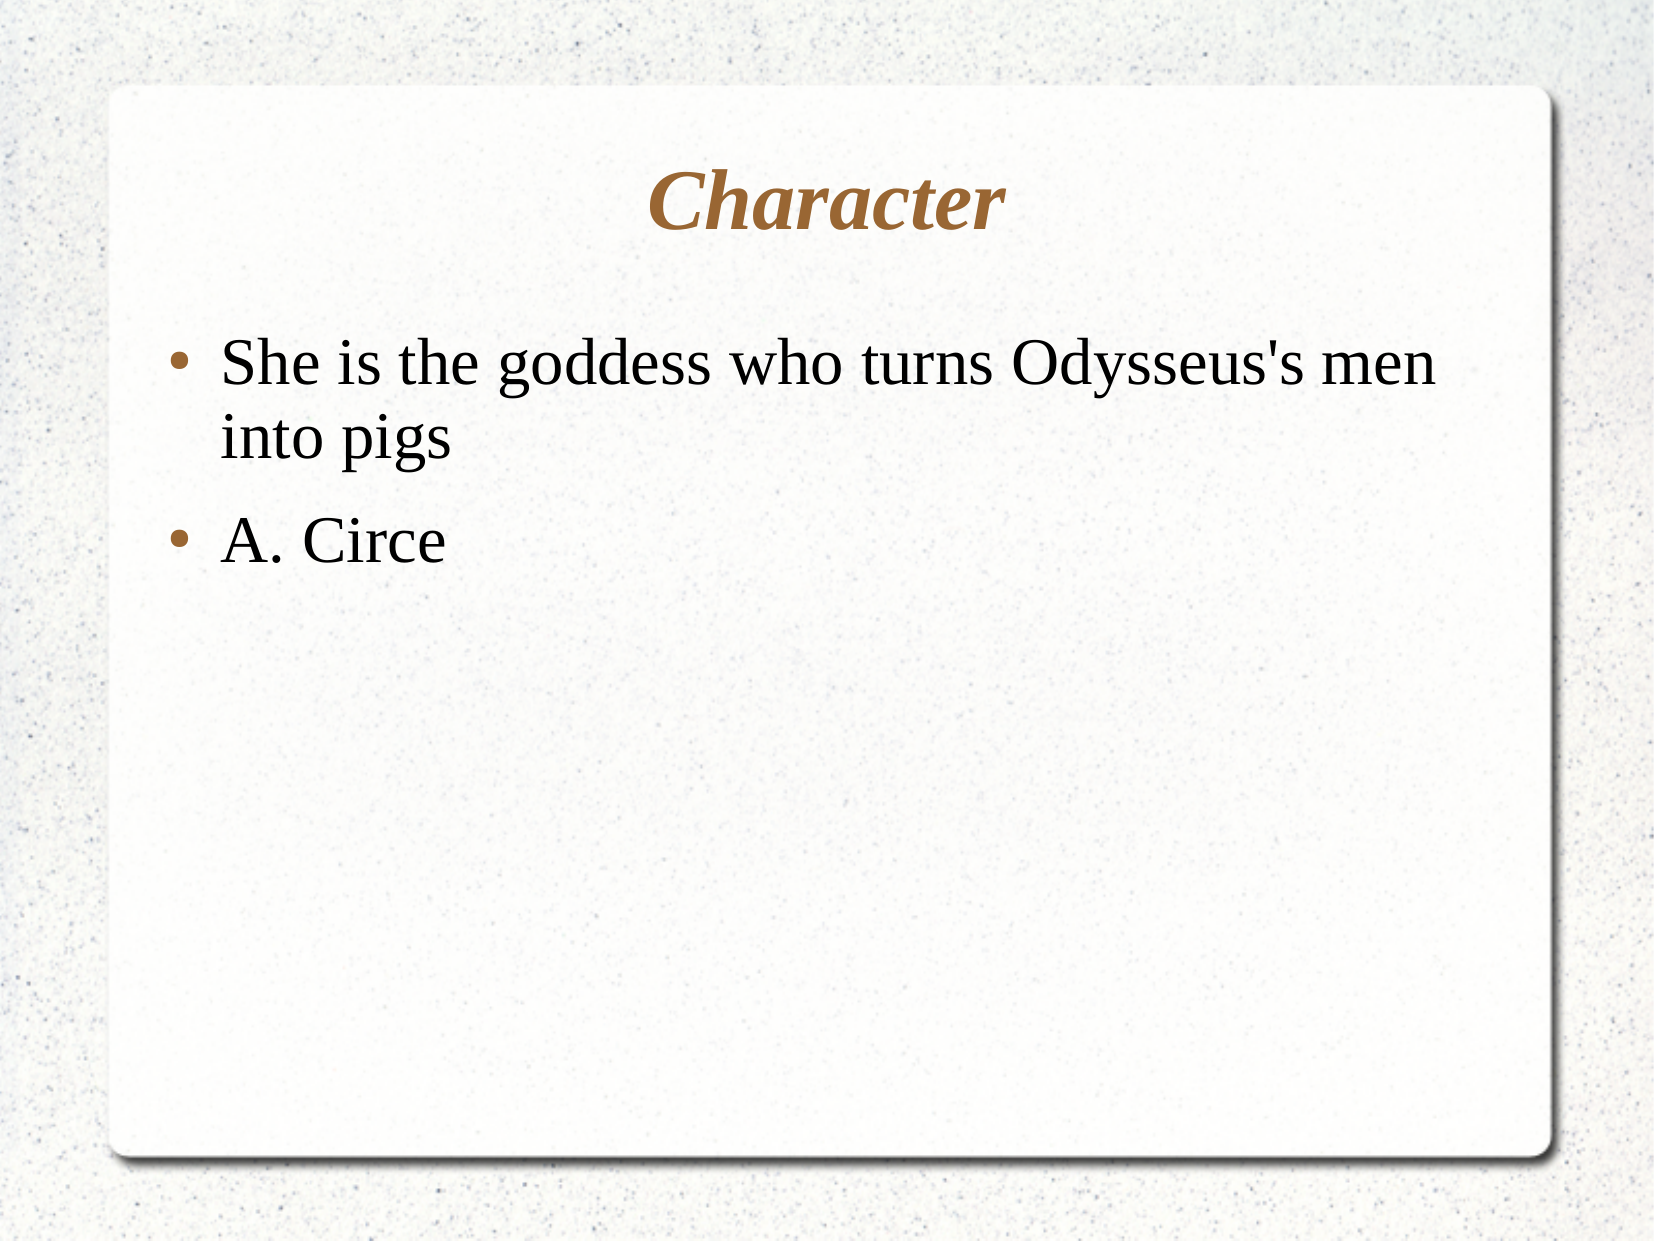

# Character
She is the goddess who turns Odysseus's men into pigs
A. Circe